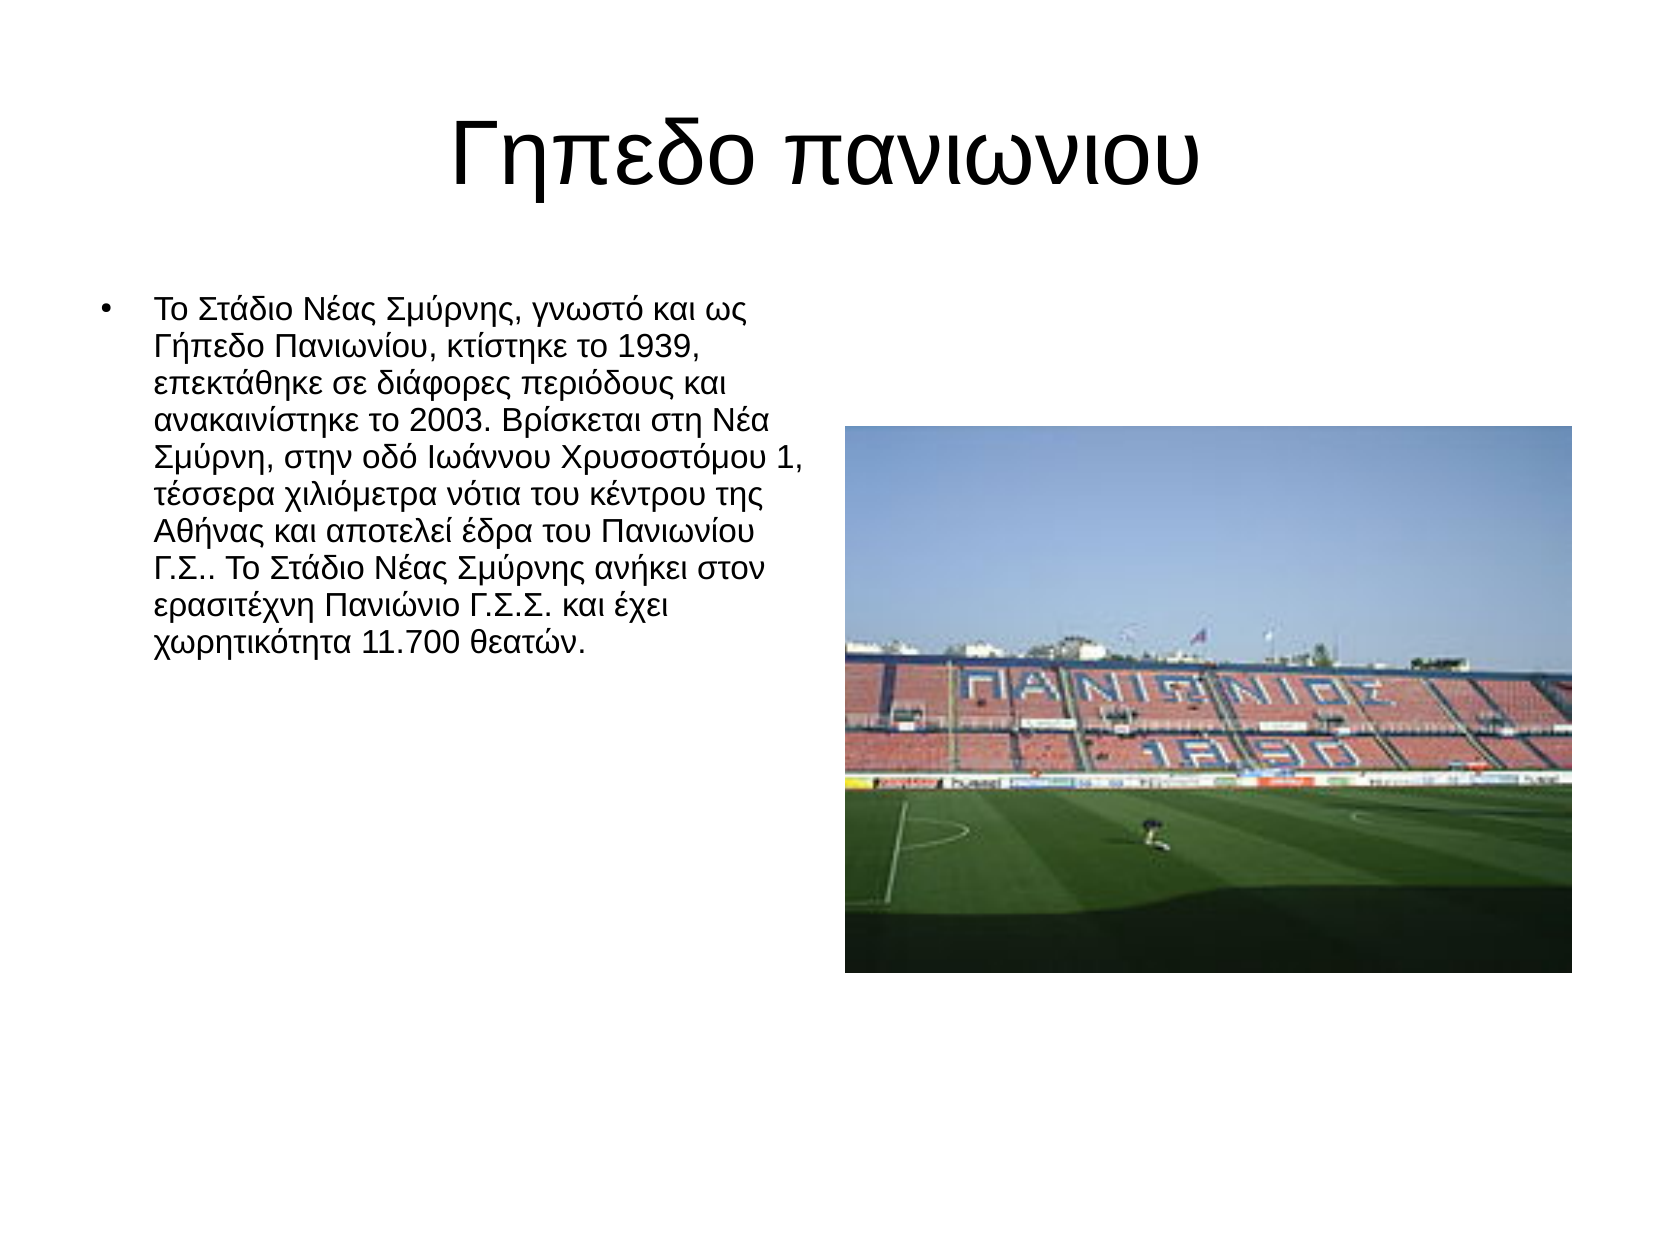

# Γηπεδο πανιωνιου
To Στάδιο Νέας Σμύρνης, γνωστό και ως Γήπεδο Πανιωνίου, κτίστηκε το 1939, επεκτάθηκε σε διάφορες περιόδους και ανακαινίστηκε το 2003. Βρίσκεται στη Νέα Σμύρνη, στην οδό Ιωάννου Χρυσοστόμου 1, τέσσερα χιλιόμετρα νότια του κέντρου της Αθήνας και αποτελεί έδρα του Πανιωνίου Γ.Σ.. Το Στάδιο Νέας Σμύρνης ανήκει στον ερασιτέχνη Πανιώνιο Γ.Σ.Σ. και έχει χωρητικότητα 11.700 θεατών.